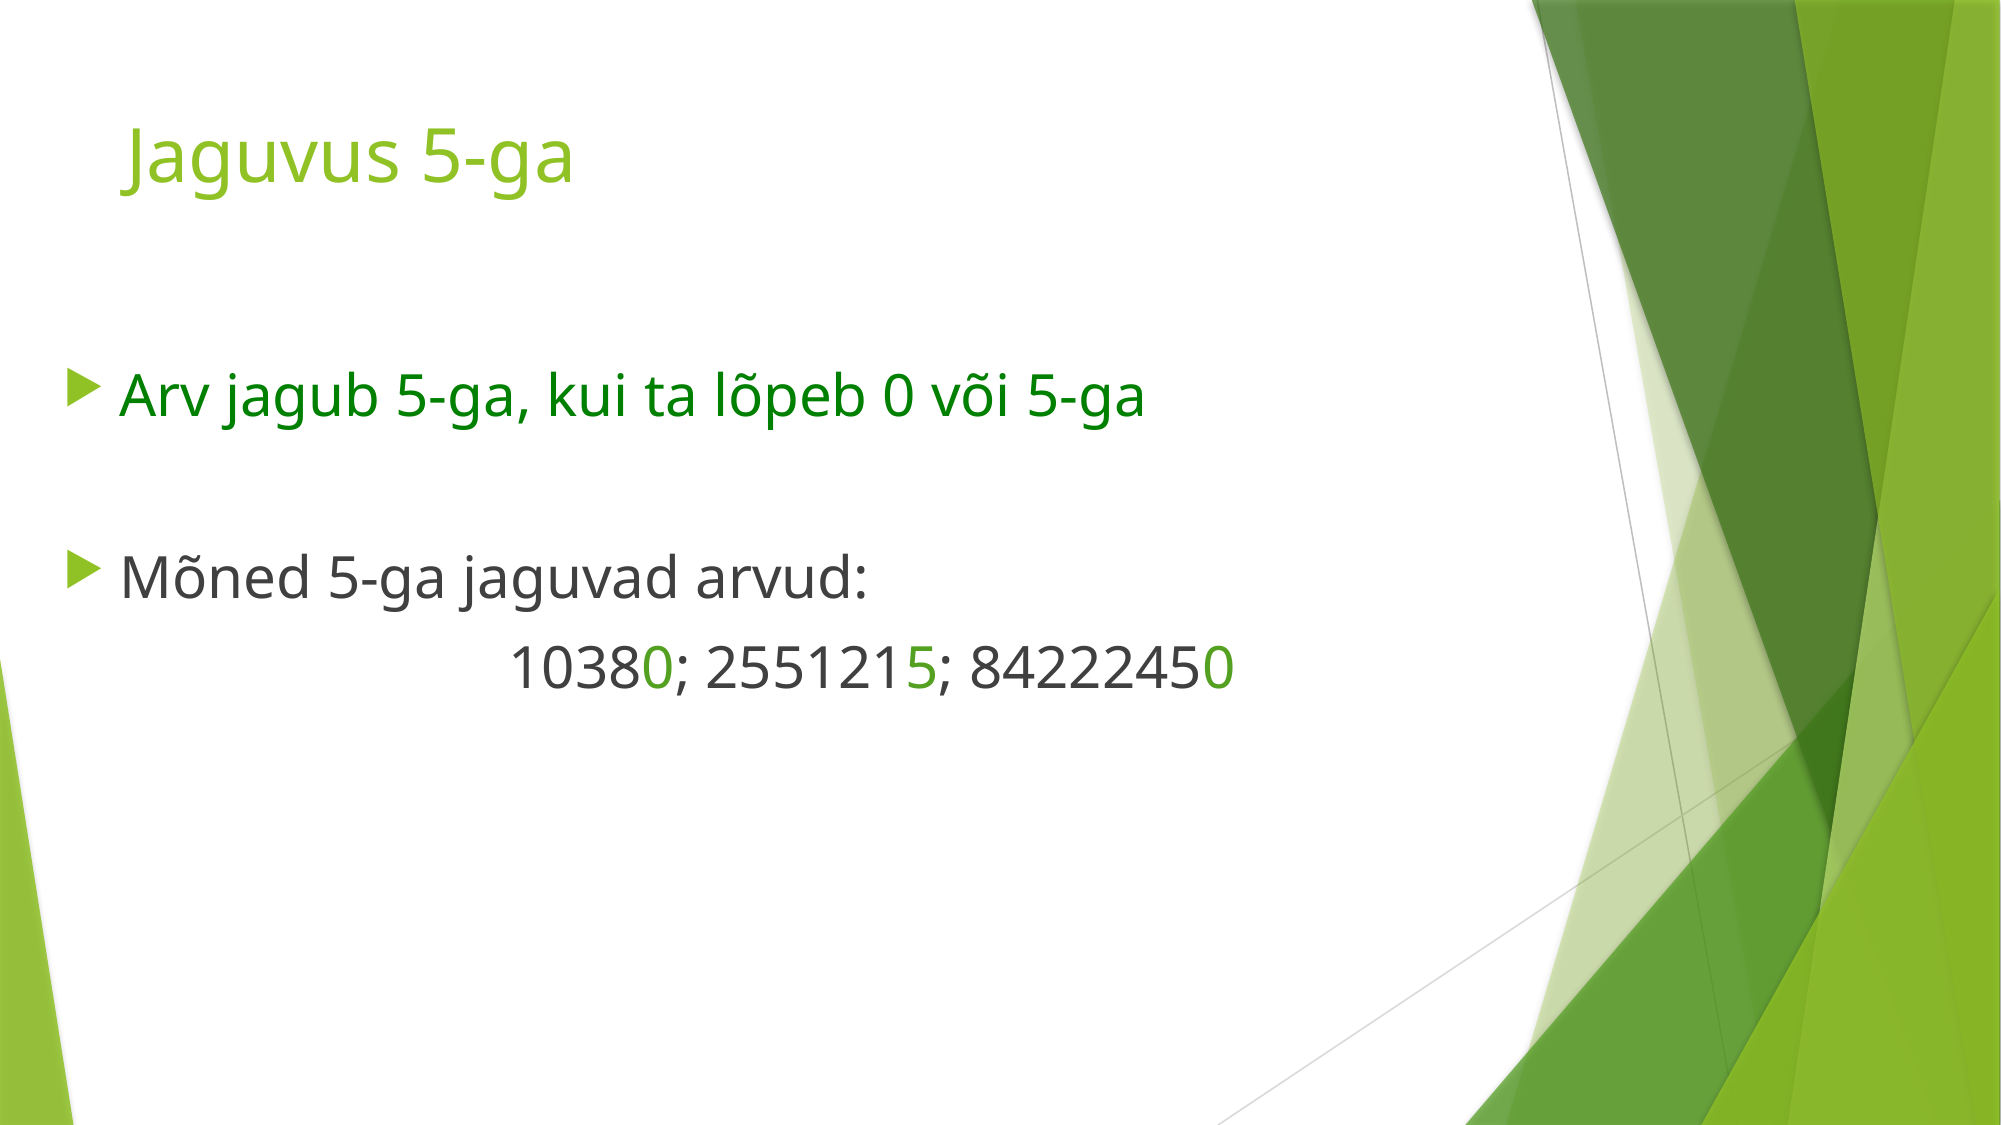

# Jaguvus 5-ga
Arv jagub 5-ga, kui ta lõpeb 0 või 5-ga
Mõned 5-ga jaguvad arvud:
10380; 2551215; 84222450